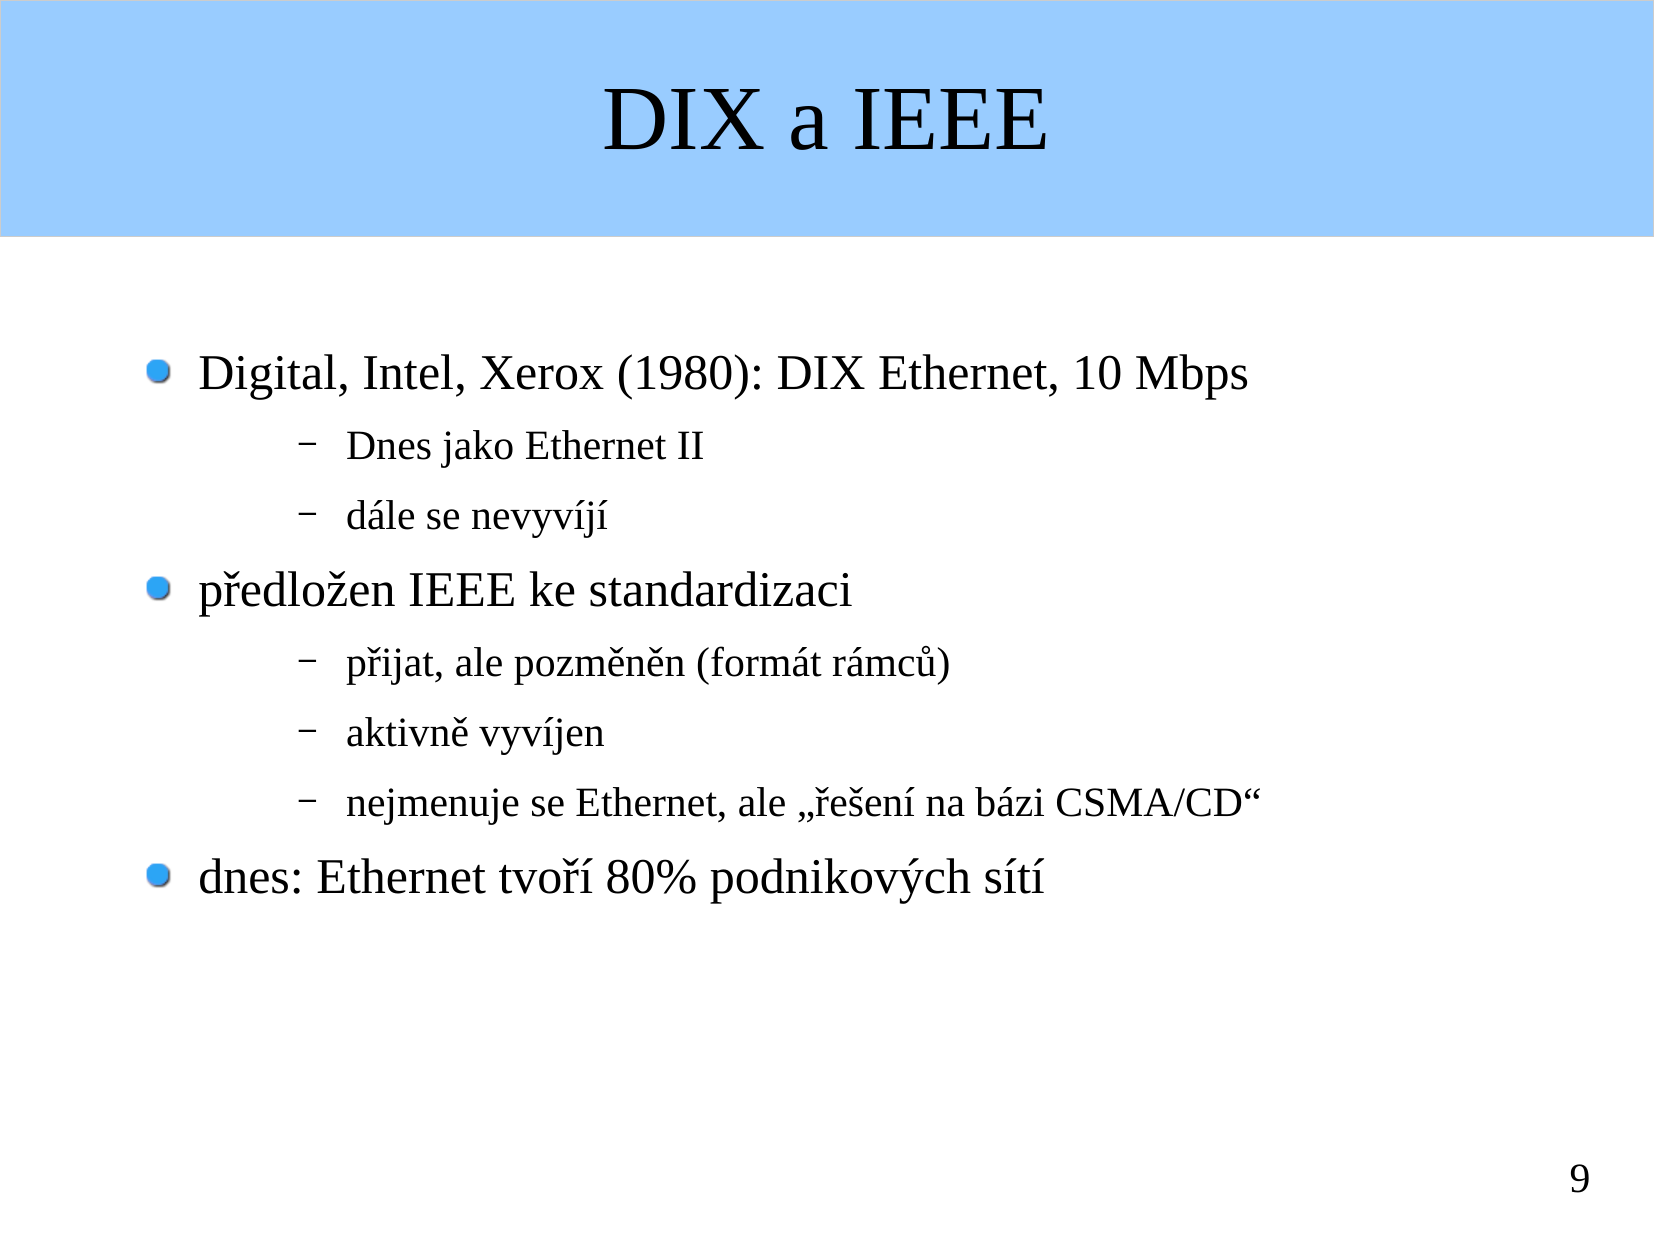

# DIX a IEEE
Digital, Intel, Xerox (1980): DIX Ethernet, 10 Mbps
Dnes jako Ethernet II
dále se nevyvíjí
předložen IEEE ke standardizaci
přijat, ale pozměněn (formát rámců)
aktivně vyvíjen
nejmenuje se Ethernet, ale „řešení na bázi CSMA/CD“
dnes: Ethernet tvoří 80% podnikových sítí